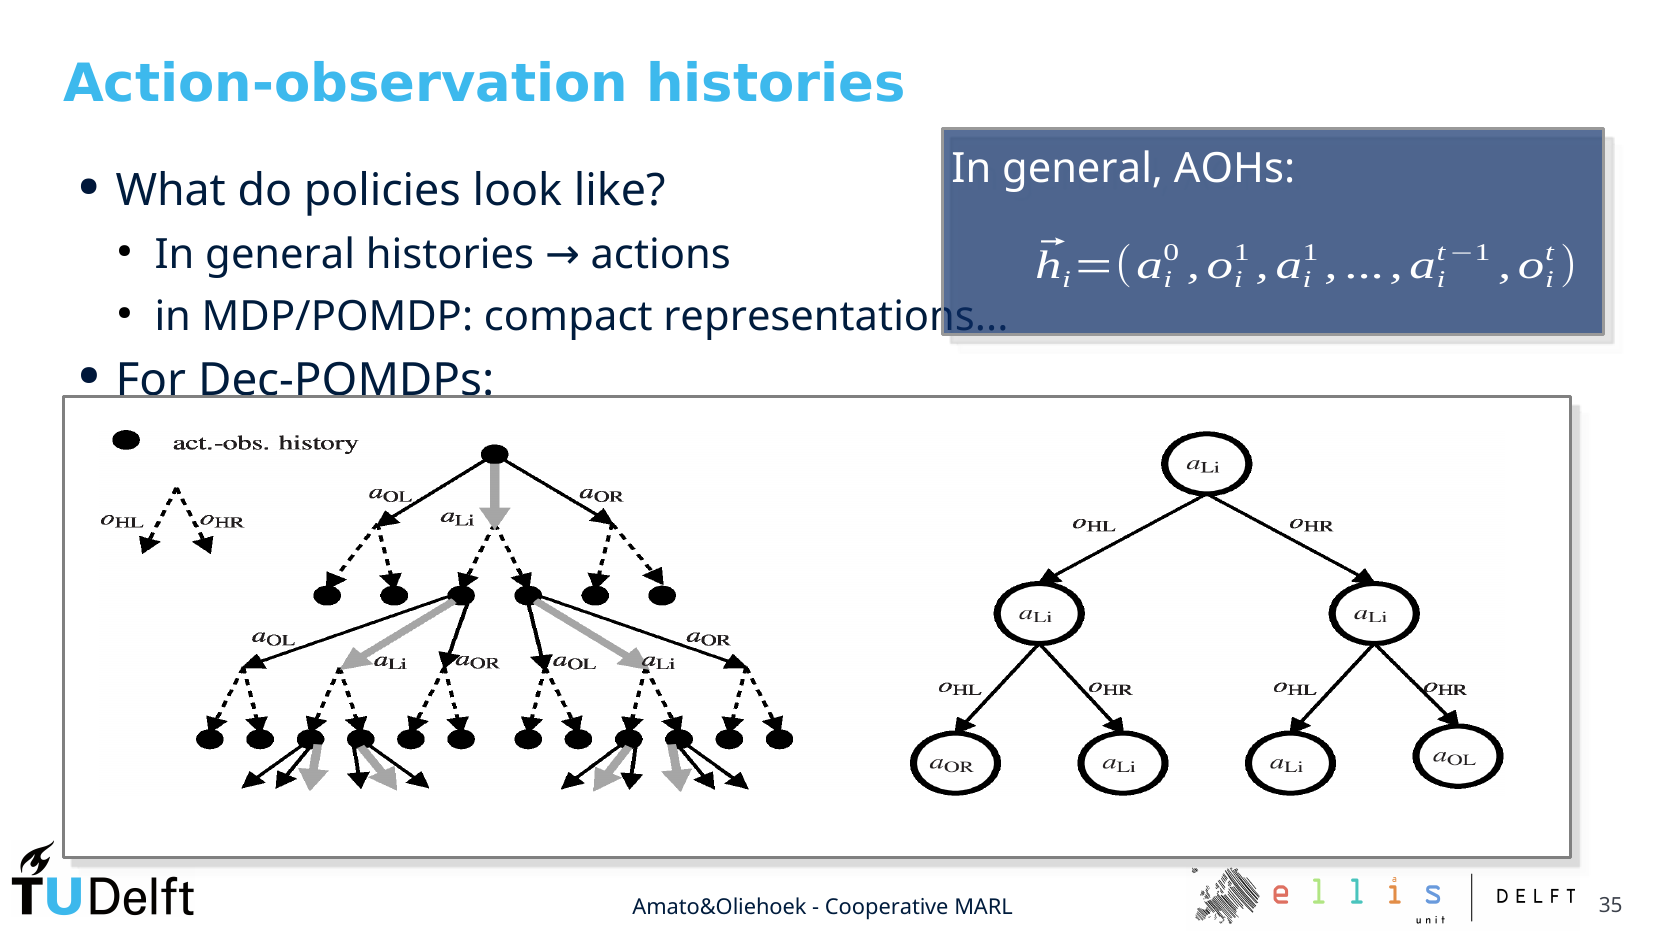

# Action-observation histories
In general, AOHs:
What do policies look like?
In general histories → actions
in MDP/POMDP: compact representations...
For Dec-POMDPs:
no such representation known!
→ So we will be stuck with histories
Amato&Oliehoek - Cooperative MARL